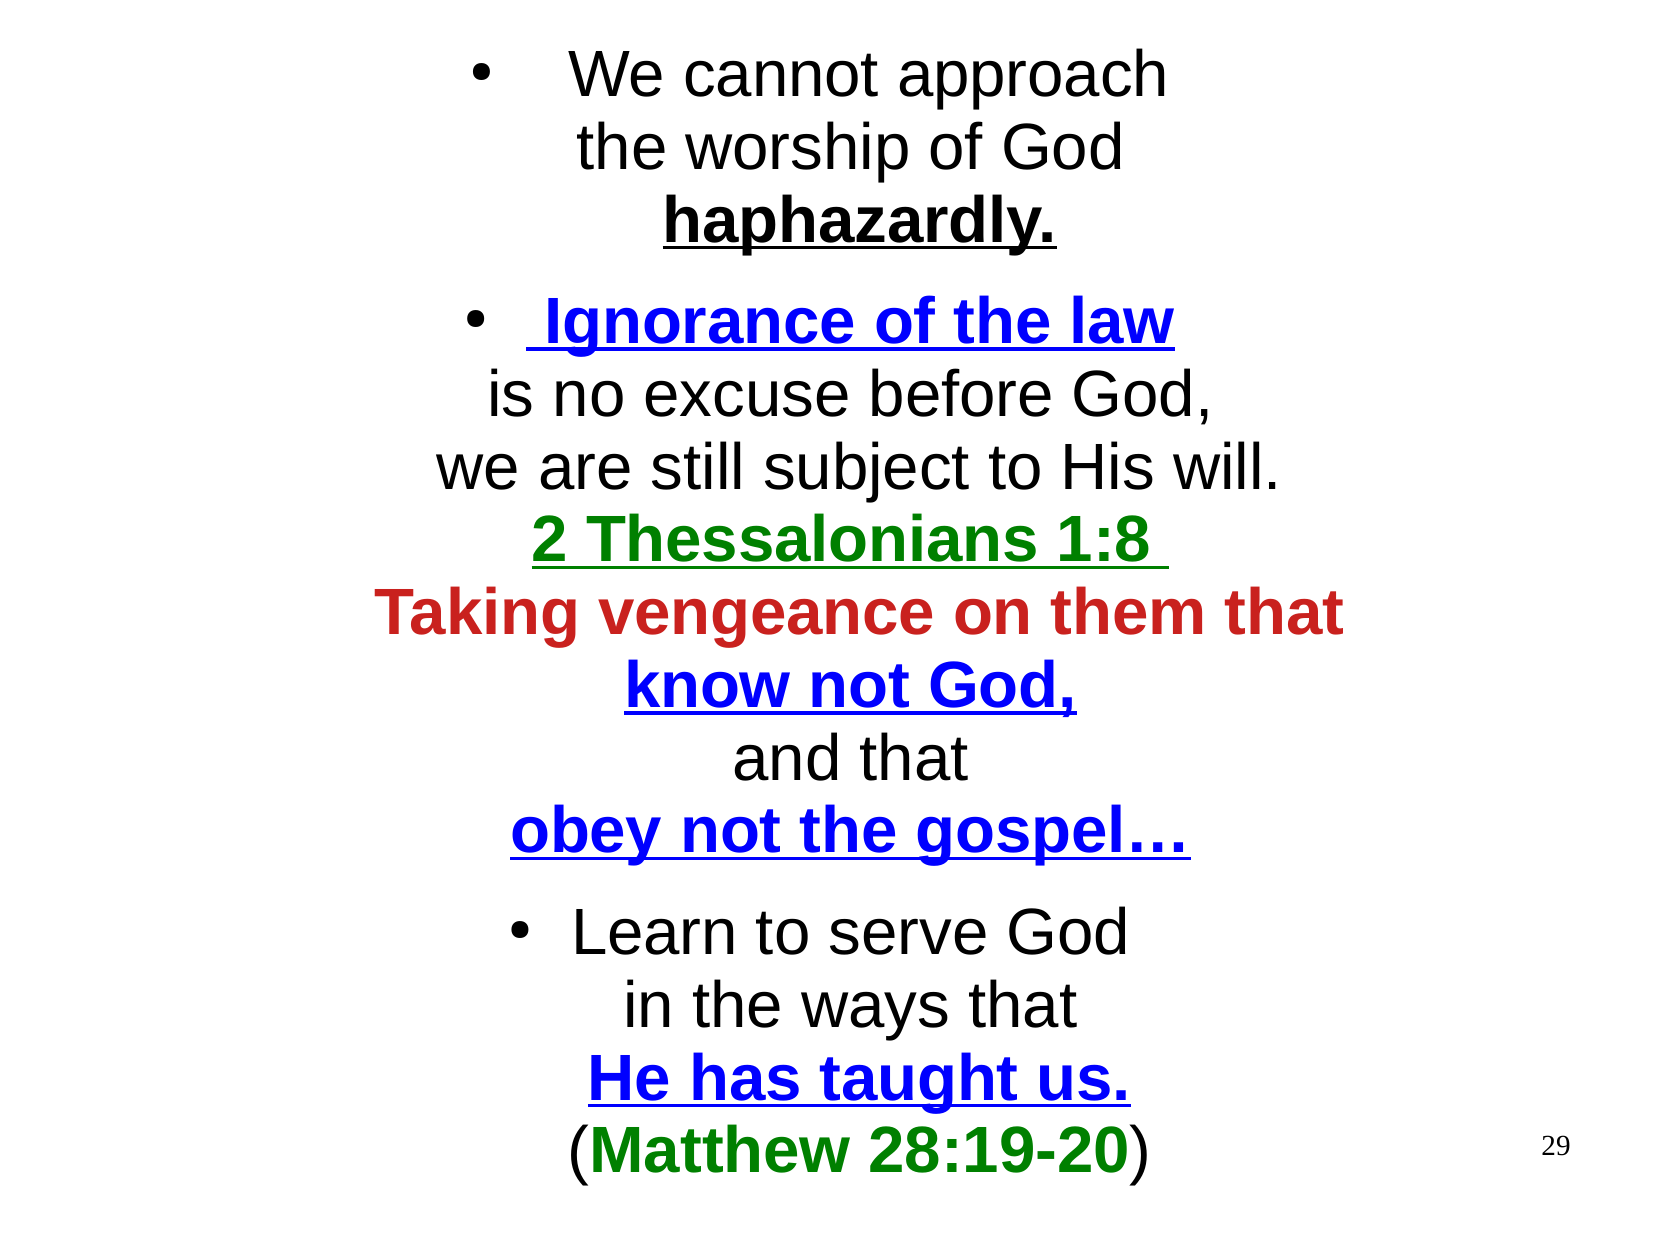

# We cannot approach the worship of God haphazardly.
 Ignorance of the law
is no excuse before God,
we are still subject to His will.
2 Thessalonians 1:8 
 Taking vengeance on them that
know not God,
and that
obey not the gospel…
Learn to serve God
in the ways that
He has taught us.
(Matthew 28:19-20)
29